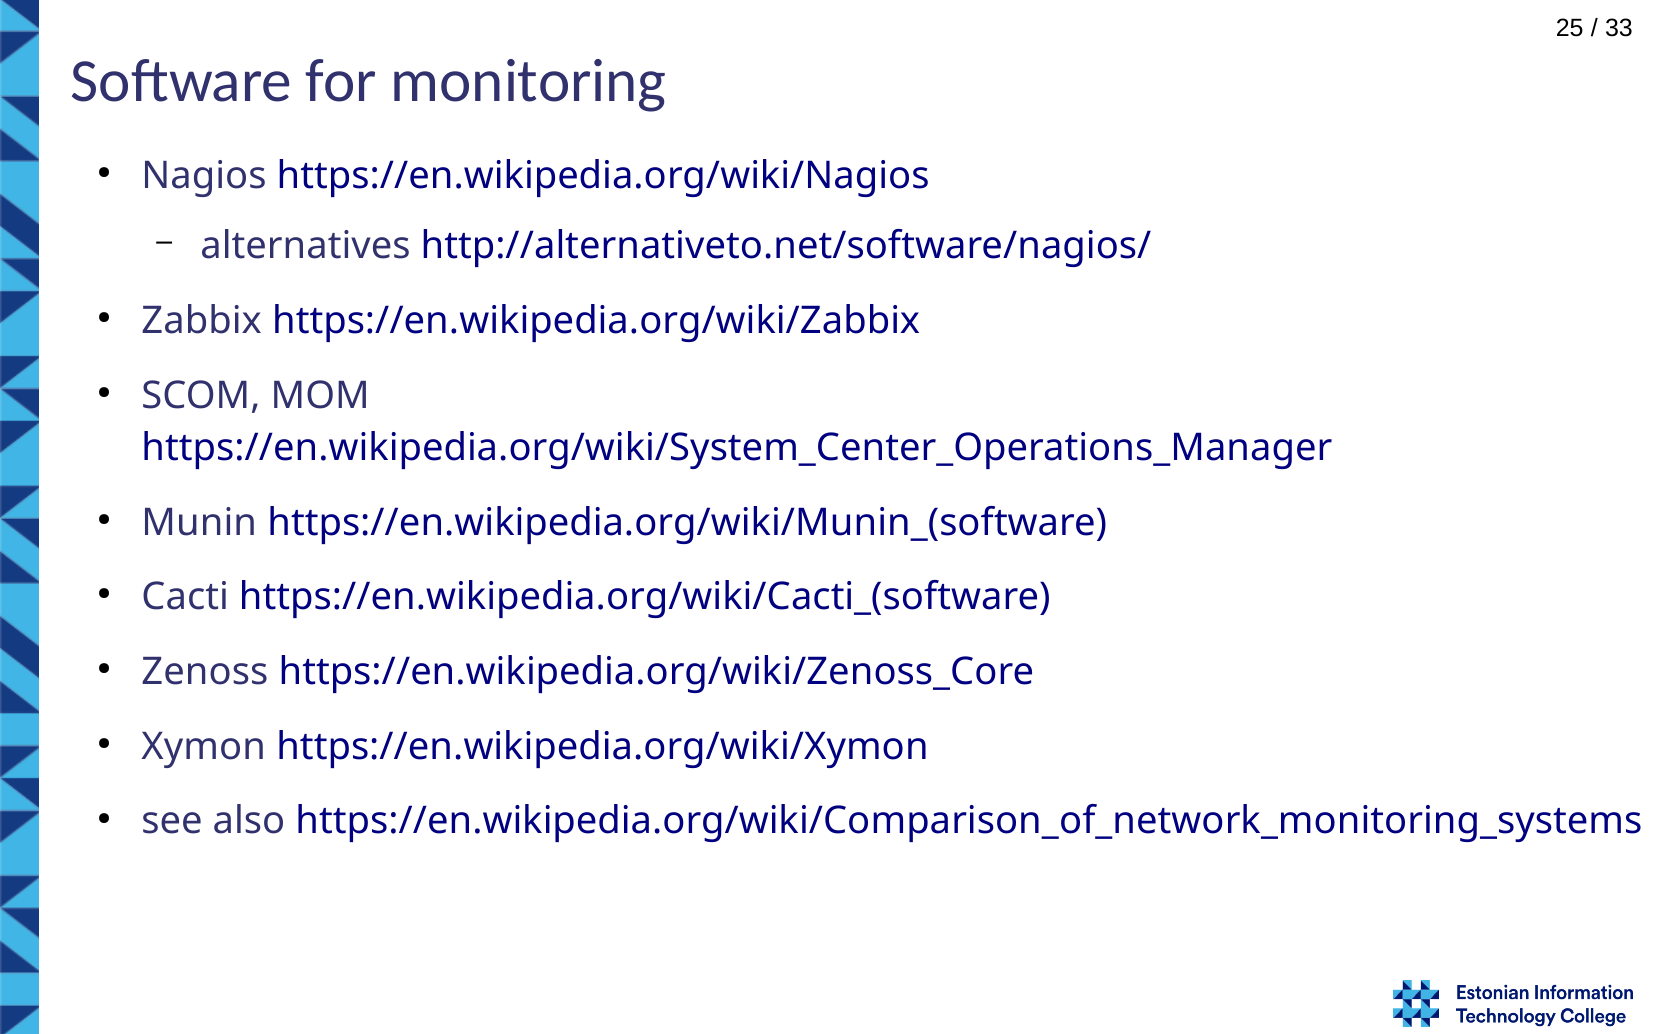

# Software for monitoring
Nagios https://en.wikipedia.org/wiki/Nagios
alternatives http://alternativeto.net/software/nagios/
Zabbix https://en.wikipedia.org/wiki/Zabbix
SCOM, MOM
https://en.wikipedia.org/wiki/System_Center_Operations_Manager
Munin https://en.wikipedia.org/wiki/Munin_(software)
Cacti https://en.wikipedia.org/wiki/Cacti_(software)
Zenoss https://en.wikipedia.org/wiki/Zenoss_Core
Xymon https://en.wikipedia.org/wiki/Xymon
see also https://en.wikipedia.org/wiki/Comparison_of_network_monitoring_systems